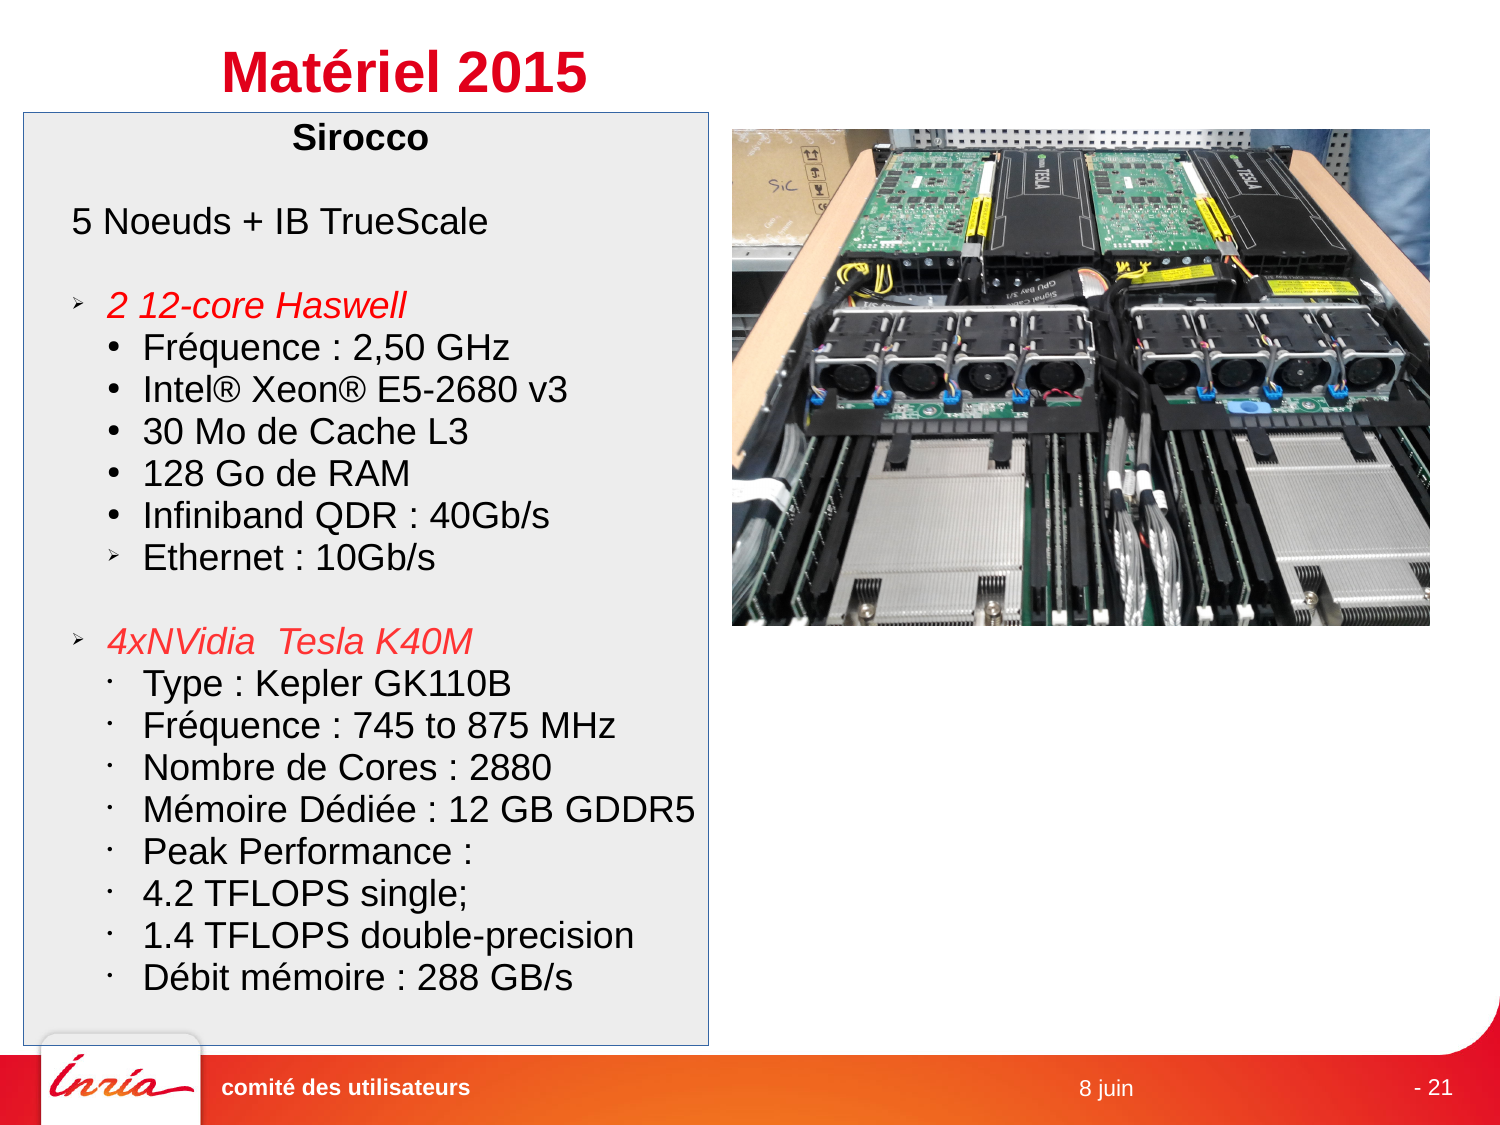

# Matériel 2015
Sirocco
5 Noeuds + IB TrueScale
2 12-core Haswell
Fréquence : 2,50 GHz
Intel® Xeon® E5-2680 v3
30 Mo de Cache L3
128 Go de RAM
Infiniband QDR : 40Gb/s
Ethernet : 10Gb/s
4xNVidia Tesla K40M
Type : Kepler GK110B
Fréquence : 745 to 875 MHz
Nombre de Cores : 2880
Mémoire Dédiée : 12 GB GDDR5
Peak Performance :
4.2 TFLOPS single;
1.4 TFLOPS double-precision
Débit mémoire : 288 GB/s
comité des utilisateurs
21
8 juin 2015